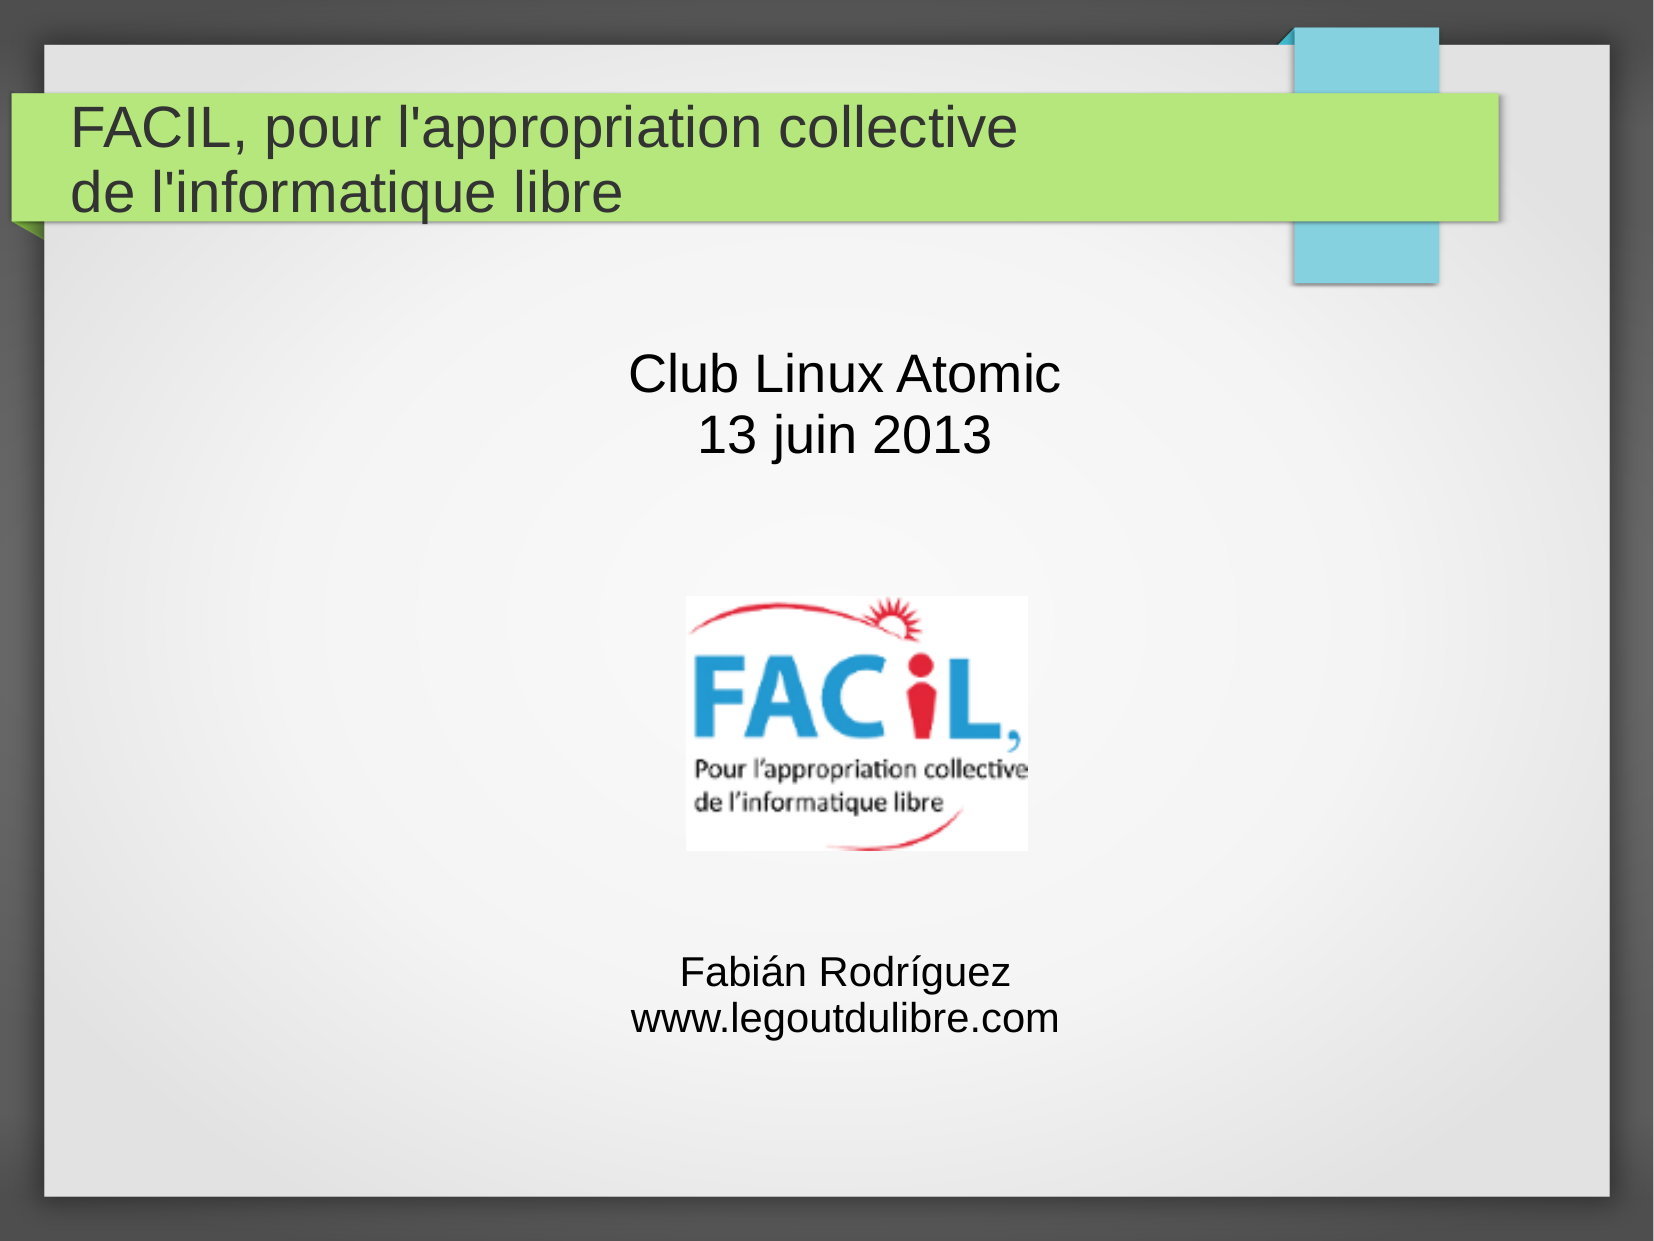

# FACIL, pour l'appropriation collective de l'informatique libre
Club Linux Atomic
13 juin 2013
Fabián Rodríguez
www.legoutdulibre.com